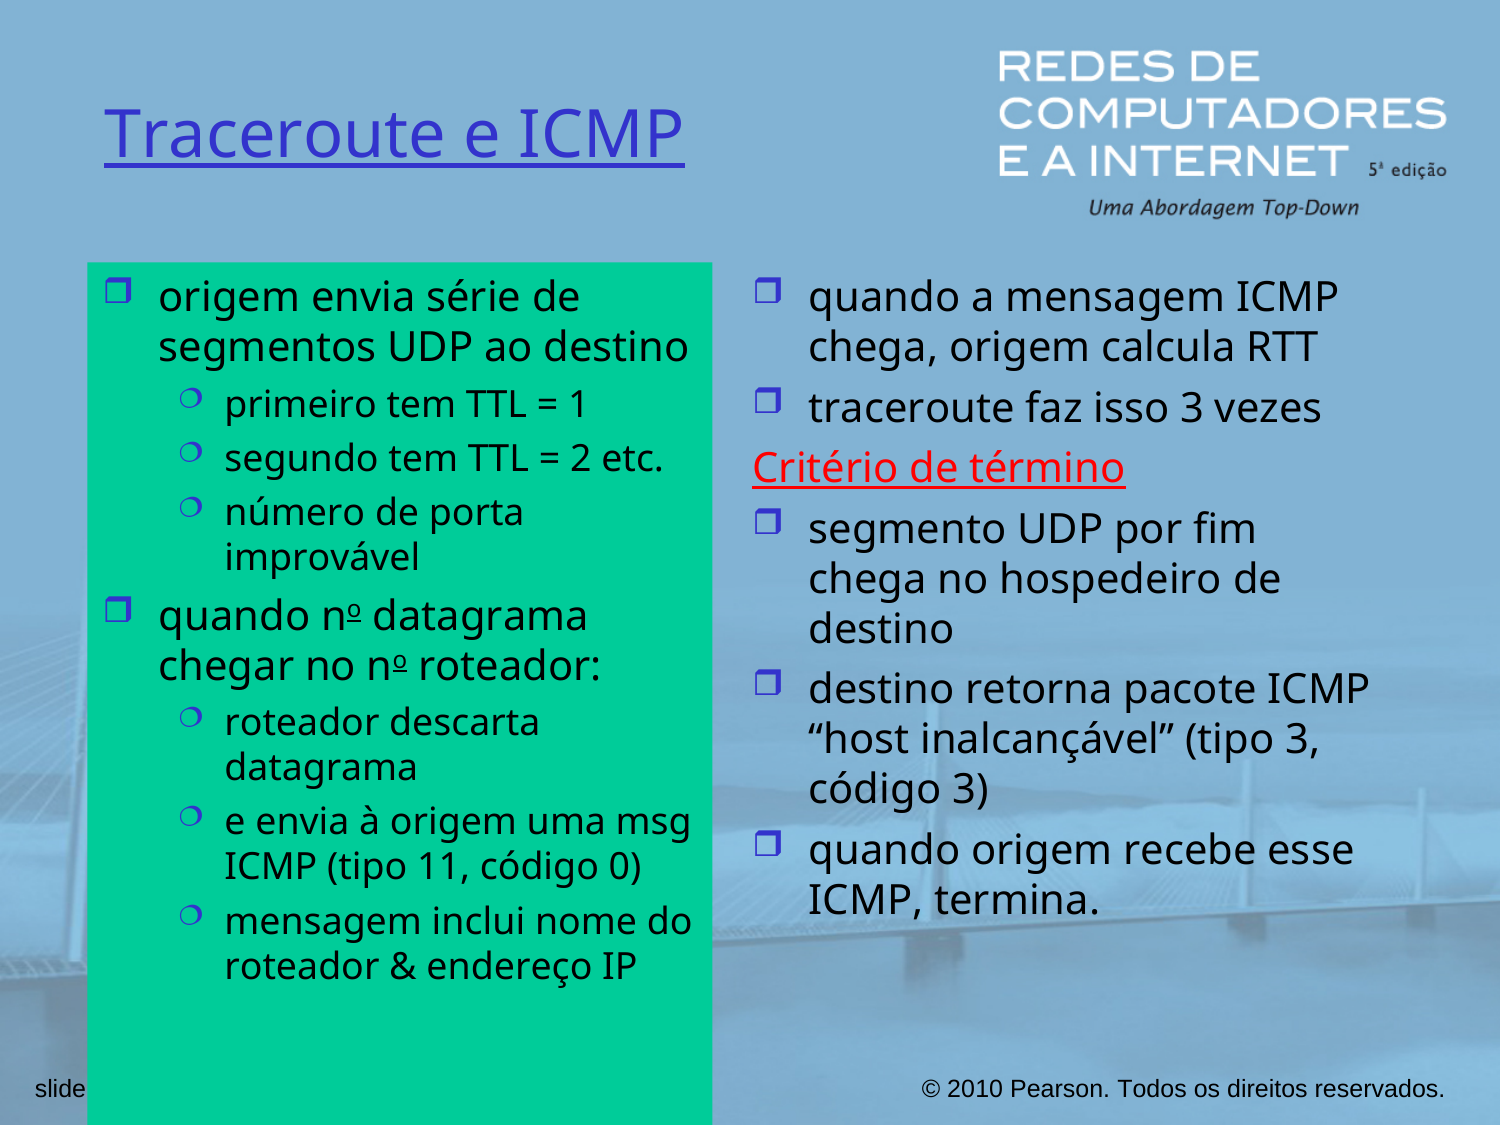

# Traceroute e ICMP
origem envia série de segmentos UDP ao destino
primeiro tem TTL = 1
segundo tem TTL = 2 etc.
número de porta improvável
quando no datagrama chegar no no roteador:
roteador descarta datagrama
e envia à origem uma msg ICMP (tipo 11, código 0)
mensagem inclui nome do roteador & endereço IP
quando a mensagem ICMP chega, origem calcula RTT
traceroute faz isso 3 vezes
Critério de término
segmento UDP por fim chega no hospedeiro de destino
destino retorna pacote ICMP “host inalcançável” (tipo 3, código 3)
quando origem recebe esse ICMP, termina.